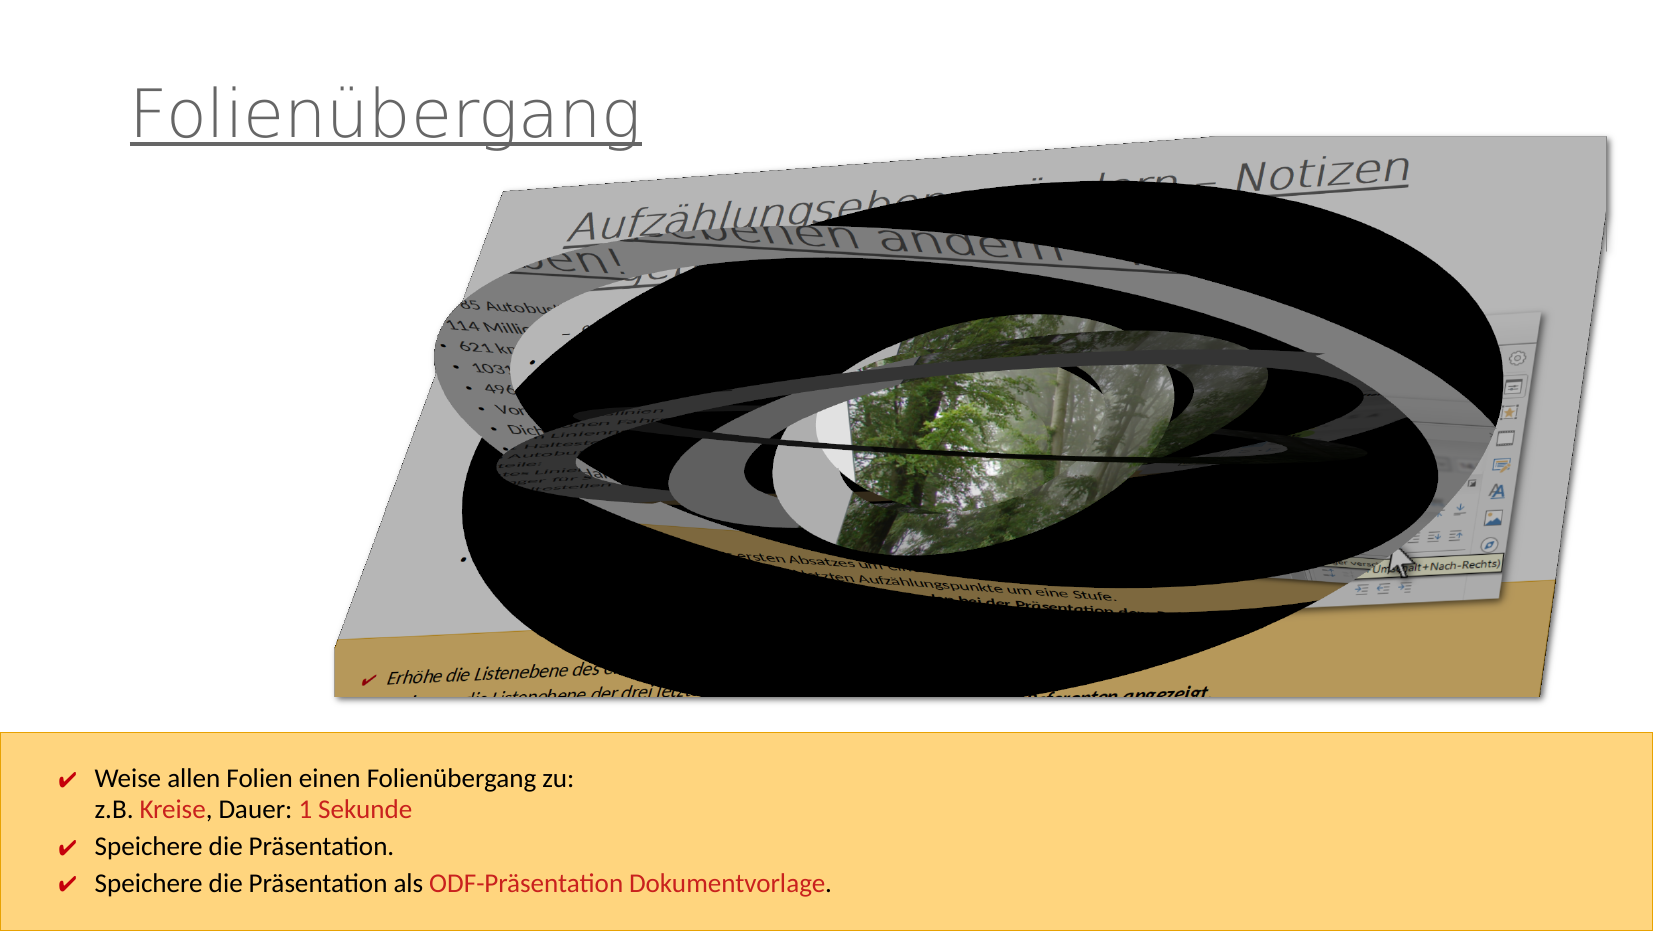

# Folienübergang
Weise allen Folien einen Folienübergang zu:
z.B. Kreise, Dauer: 1 Sekunde
Speichere die Präsentation.
Speichere die Präsentation als ODF-Präsentation Dokumentvorlage.